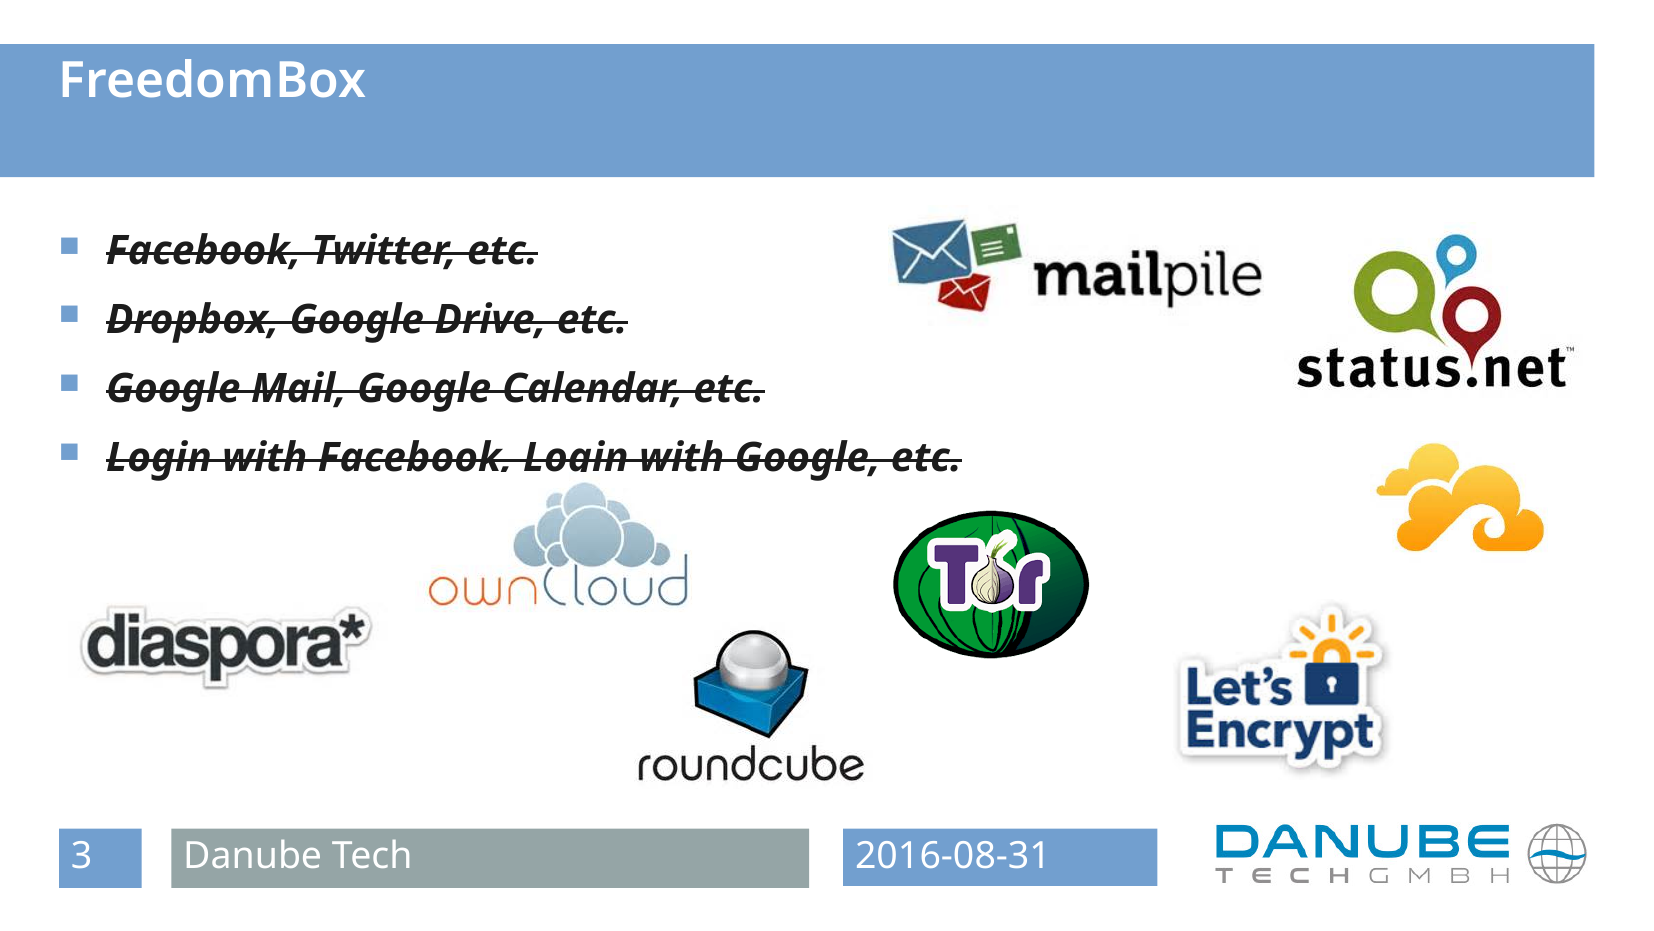

# FreedomBox
Facebook, Twitter, etc.
Dropbox, Google Drive, etc.
Google Mail, Google Calendar, etc.
Login with Facebook, Login with Google, etc.
3
Danube Tech
2016-08-31